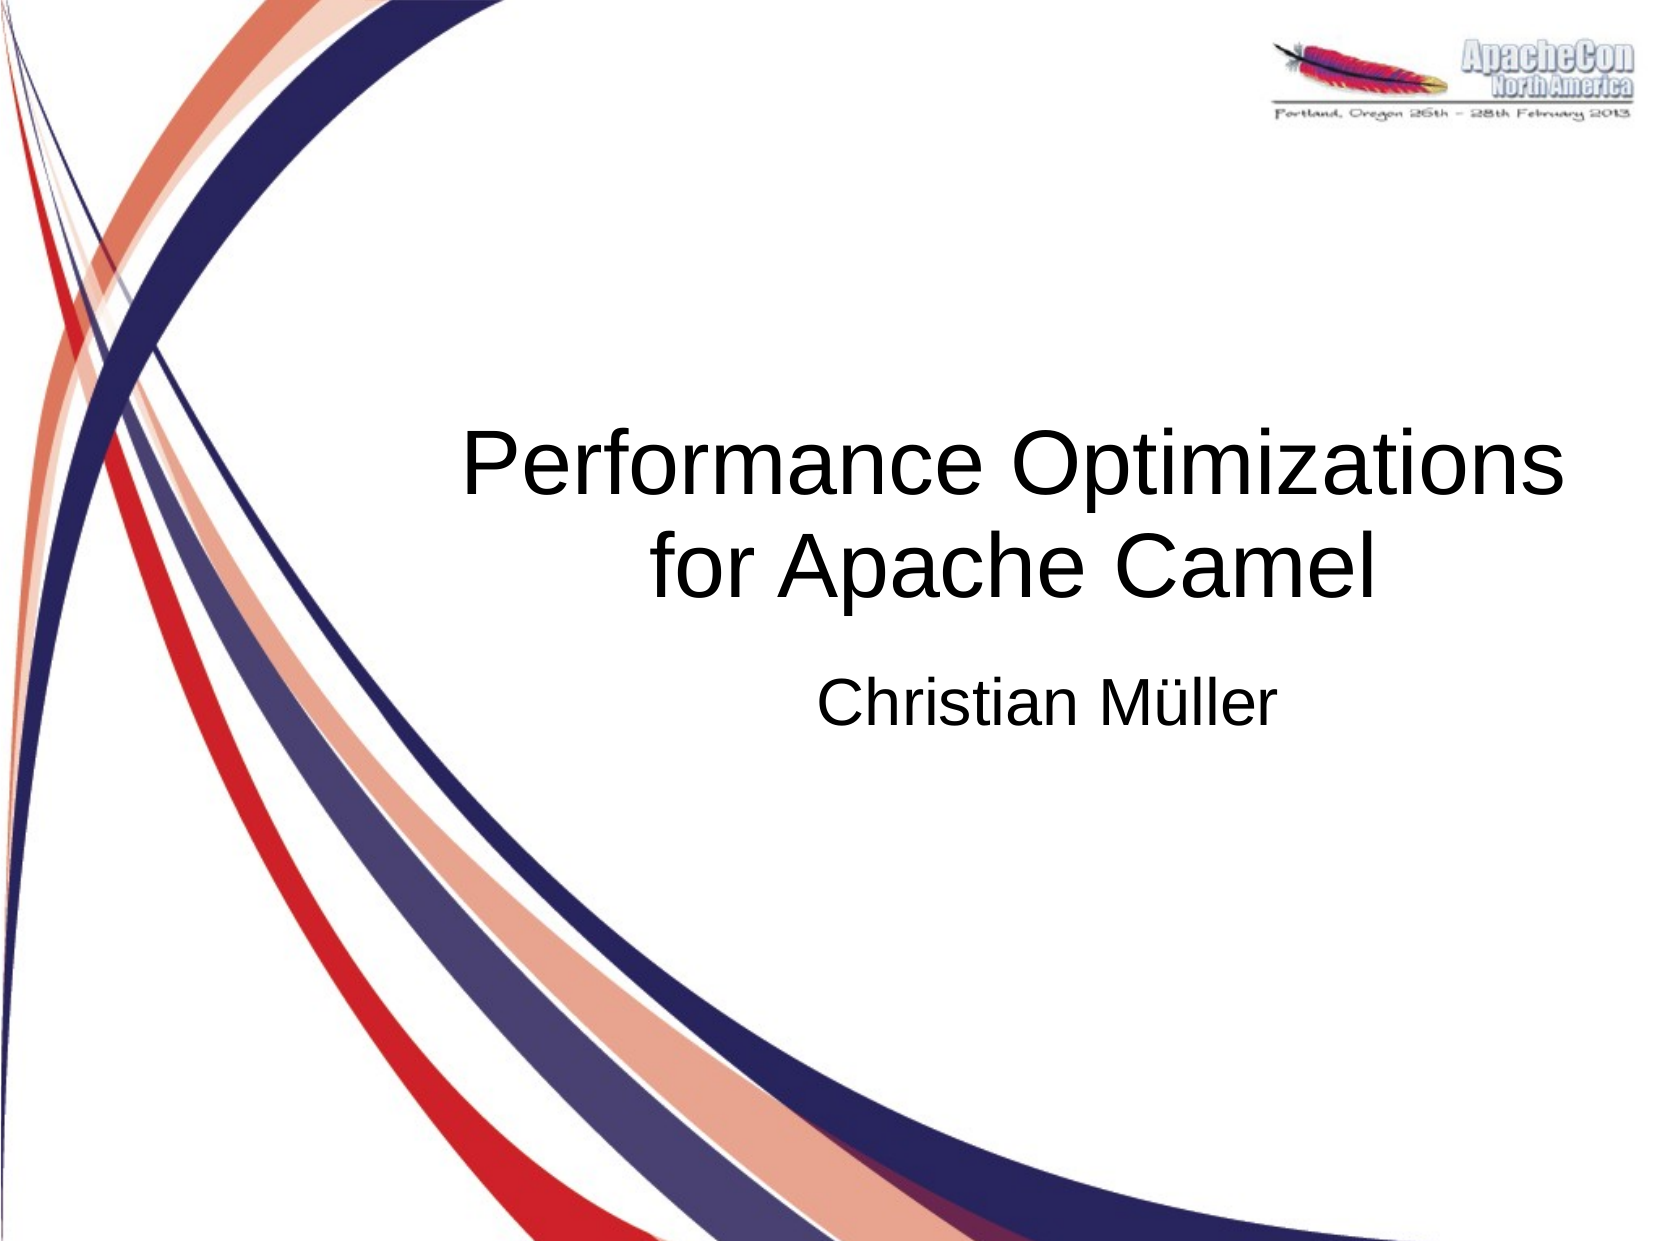

# Performance Optimizations for Apache Camel
Christian Müller